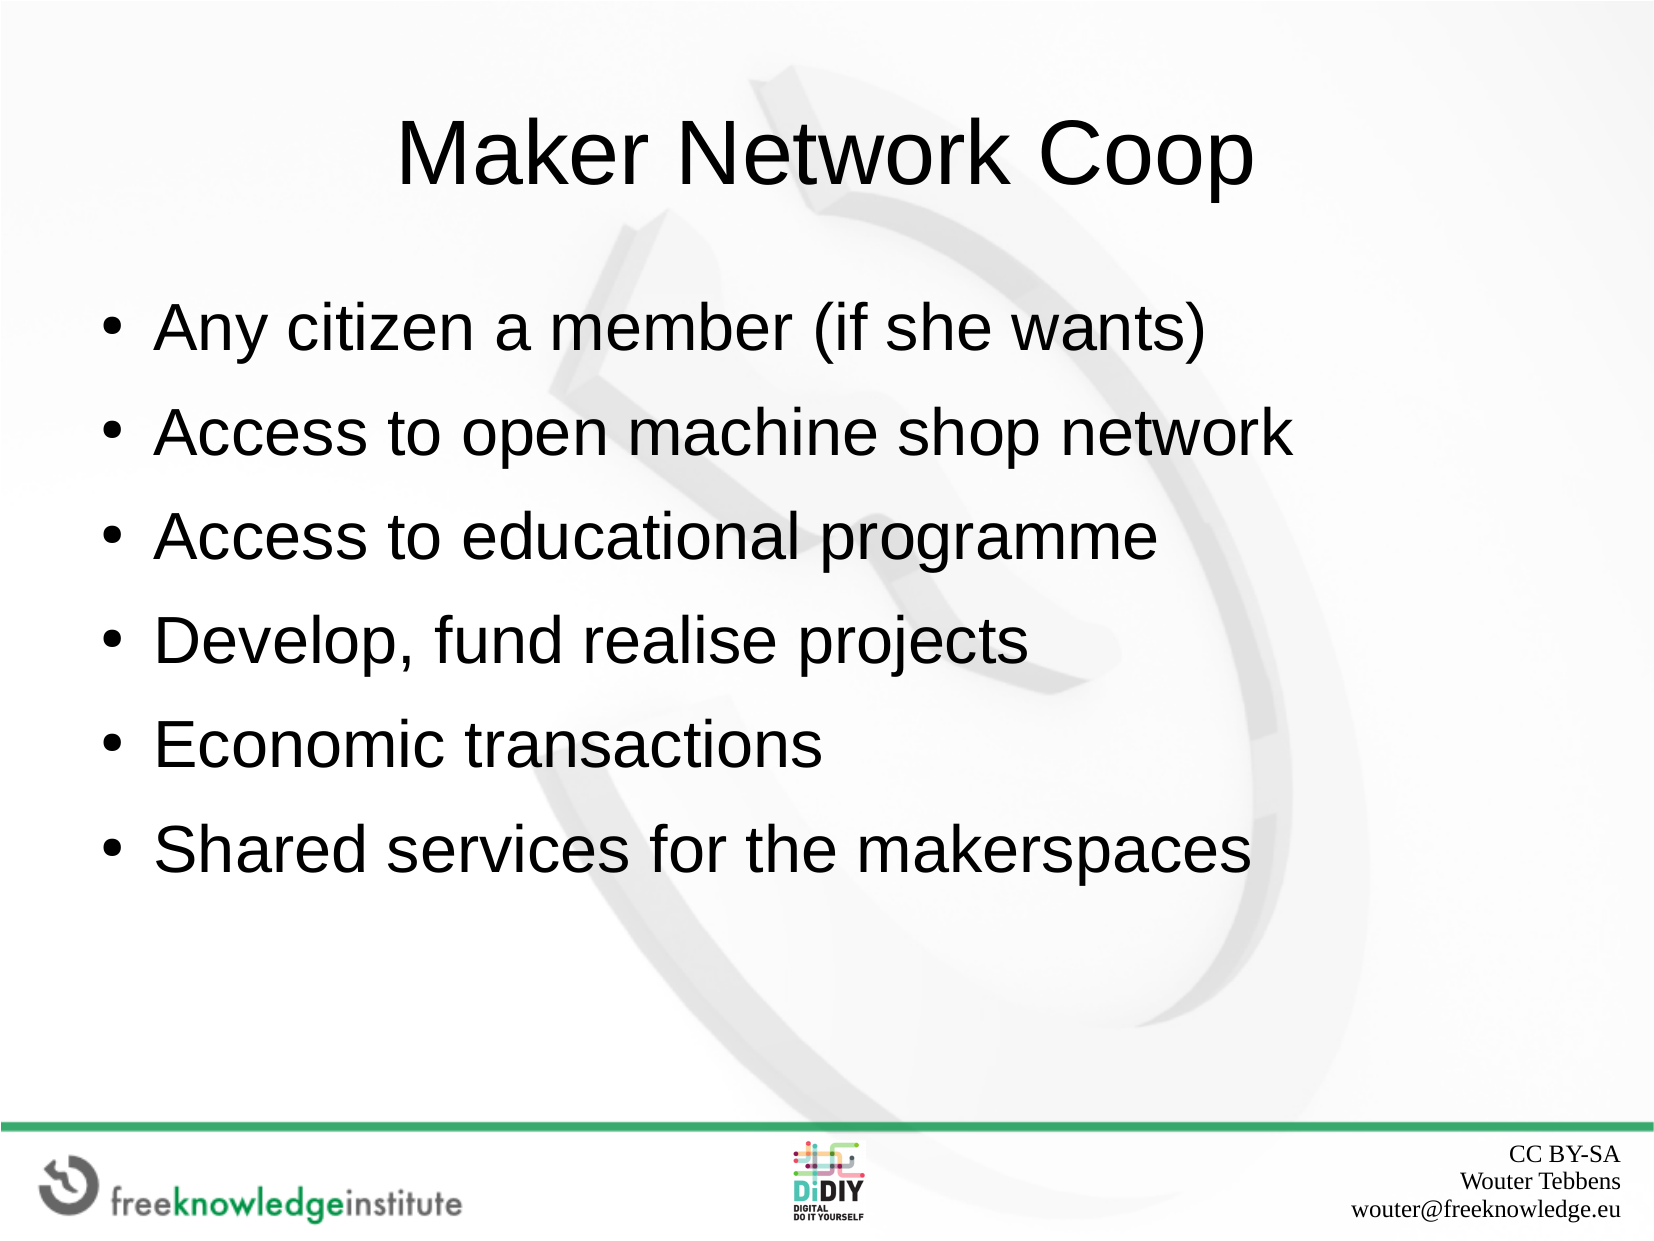

# Maker Network Coop
Any citizen a member (if she wants)
Access to open machine shop network
Access to educational programme
Develop, fund realise projects
Economic transactions
Shared services for the makerspaces